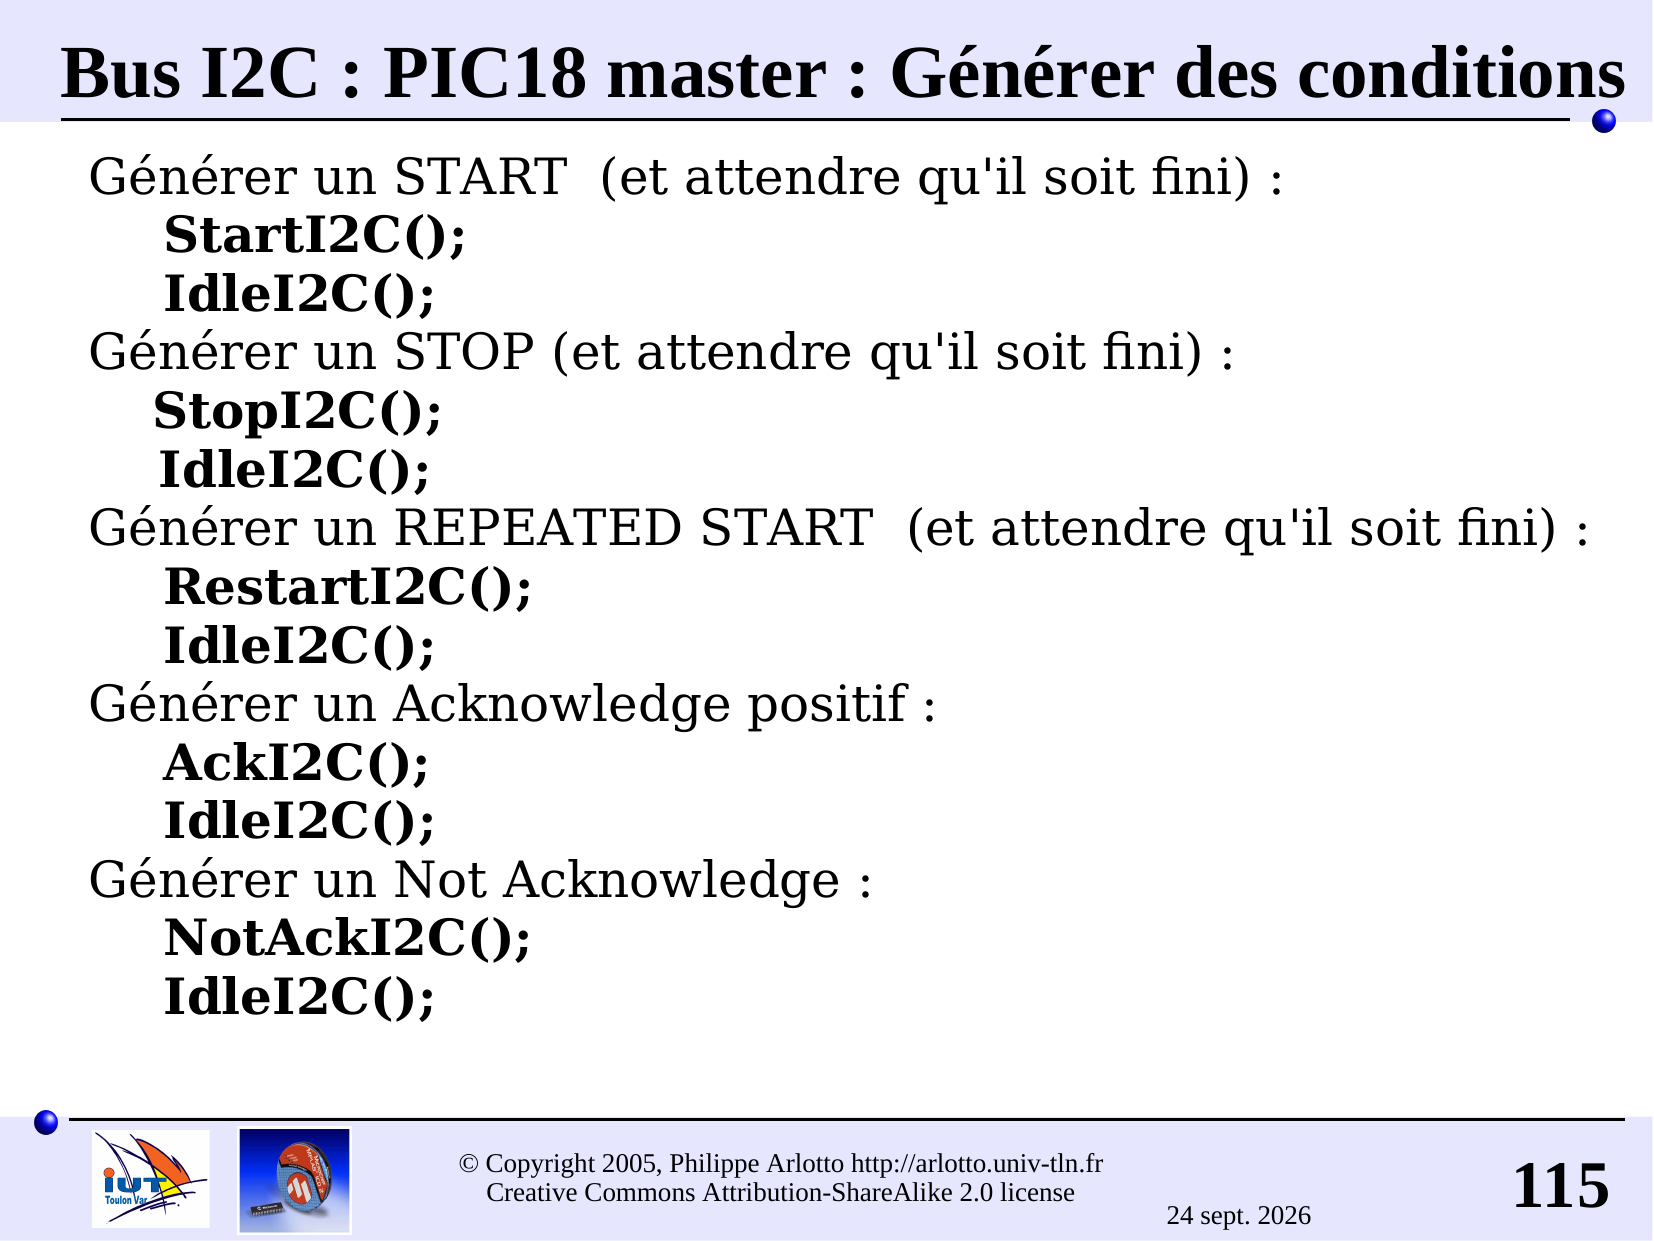

# Bus I2C : PIC18 master : Générer des conditions
Générer un START (et attendre qu'il soit fini) :
	StartI2C();
 	IdleI2C();
Générer un STOP (et attendre qu'il soit fini) :
 StopI2C();
 IdleI2C();
Générer un REPEATED START (et attendre qu'il soit fini) :
	RestartI2C();
 	IdleI2C();
Générer un Acknowledge positif :
	AckI2C();
	IdleI2C();
Générer un Not Acknowledge :
	NotAckI2C();
	IdleI2C();